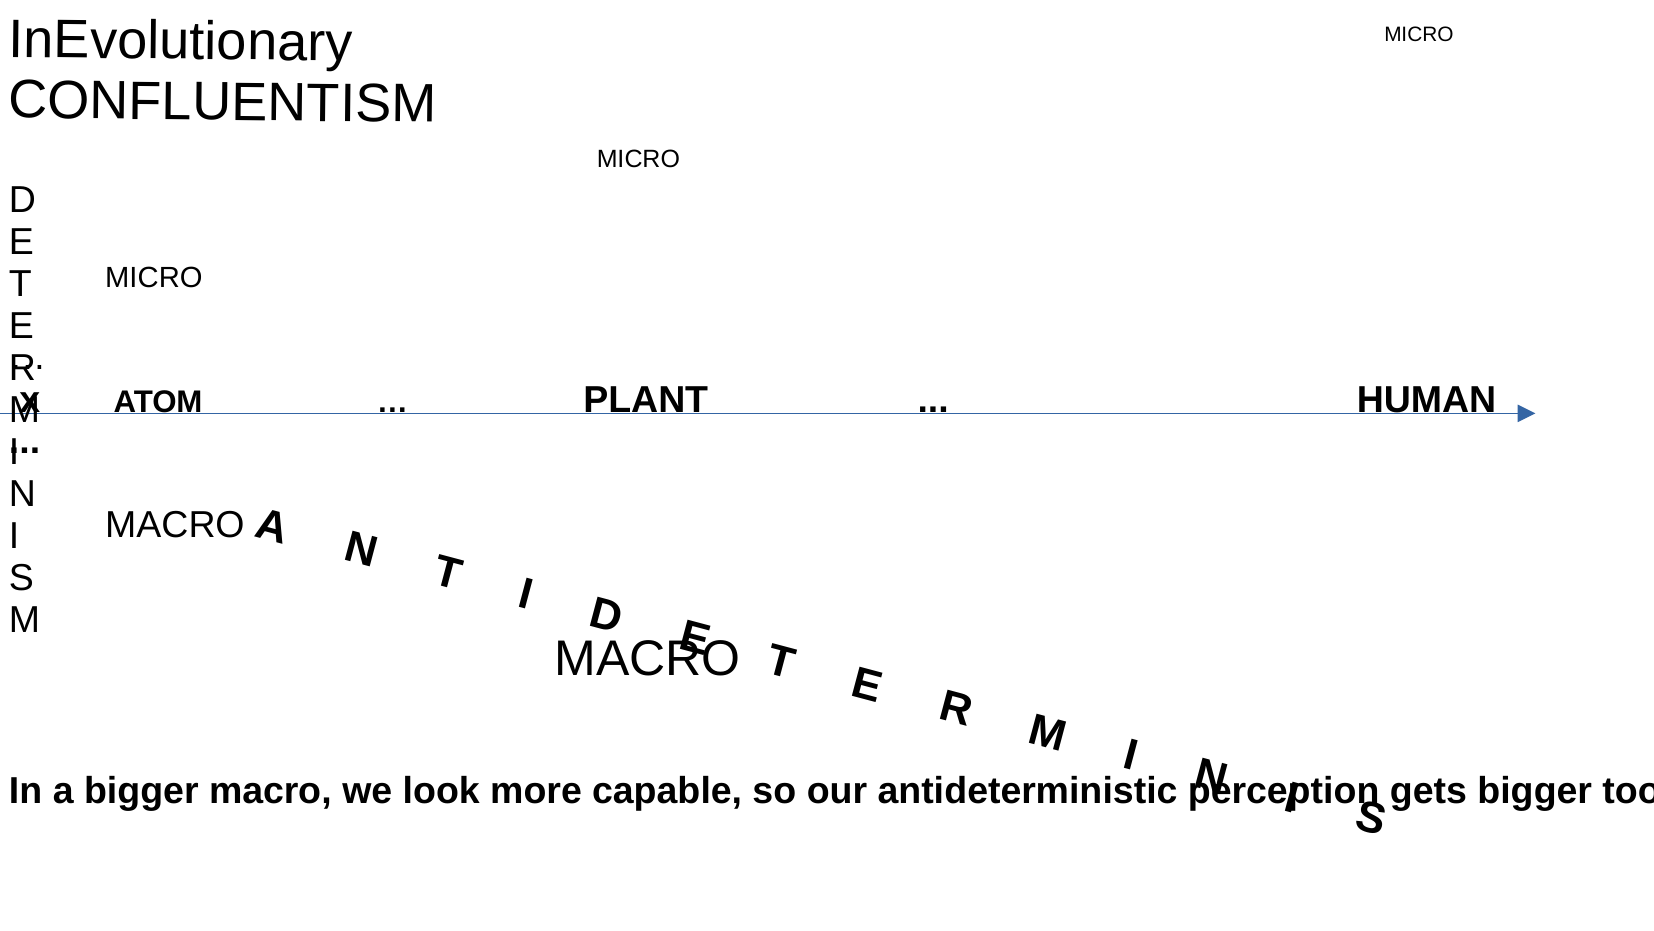

MICRO
 MICRO
 MICRO
…
 x ATOM … PLANT ... HUMAN
...
 MACRO
 MACRO
In a bigger macro, we look more capable, so our antideterministic perception gets bigger too
InEvolutionary
CONFLUENTISM
D
E
T
E
R
M
I
N
I
S
M
A N T I D E T E R M I N I S